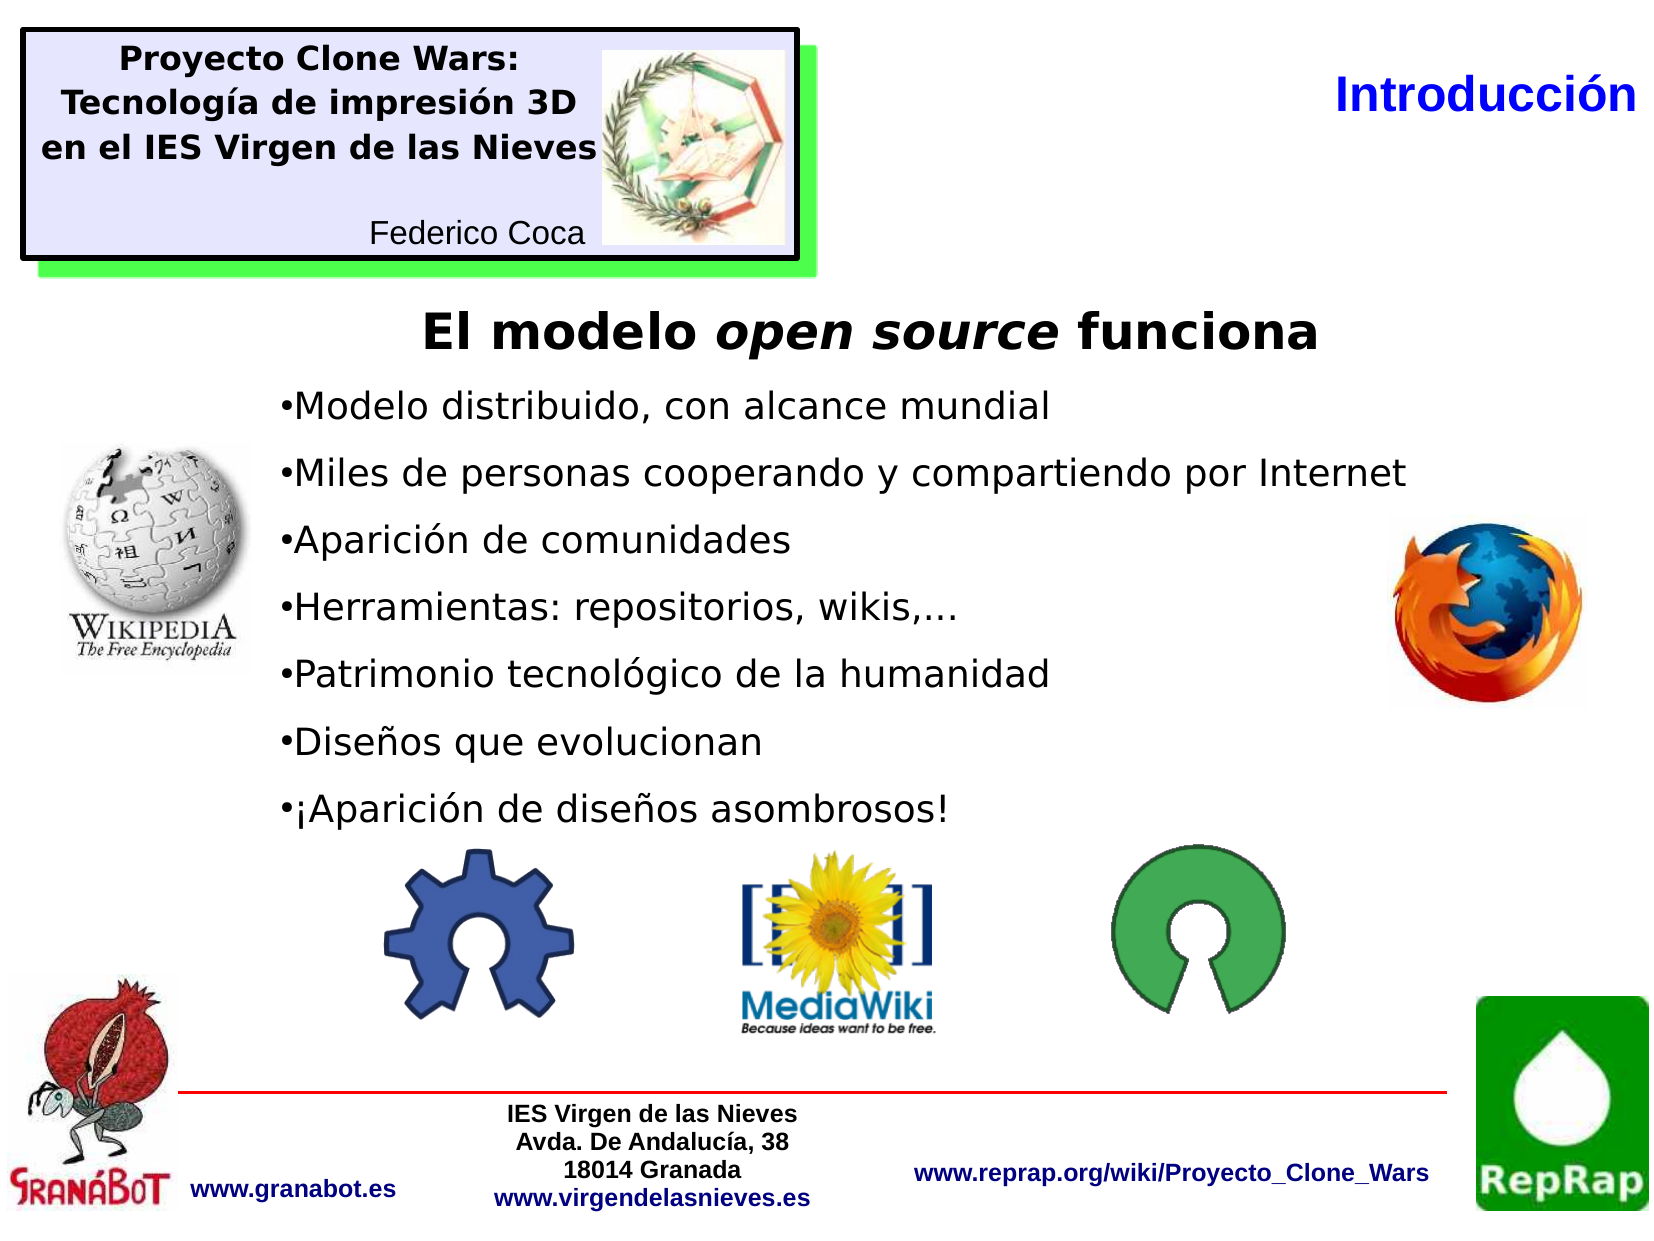

Proyecto Clone Wars:
Tecnología de impresión 3D
en el IES Virgen de las Nieves
Introducción
Federico Coca
El modelo open source funciona
Modelo distribuido, con alcance mundial
Miles de personas cooperando y compartiendo por Internet
Aparición de comunidades
Herramientas: repositorios, wikis,...
Patrimonio tecnológico de la humanidad
Diseños que evolucionan
¡Aparición de diseños asombrosos!
IES Virgen de las Nieves
Avda. De Andalucía, 38
18014 Granada
www.virgendelasnieves.es
www.reprap.org/wiki/Proyecto_Clone_Wars
www.granabot.es